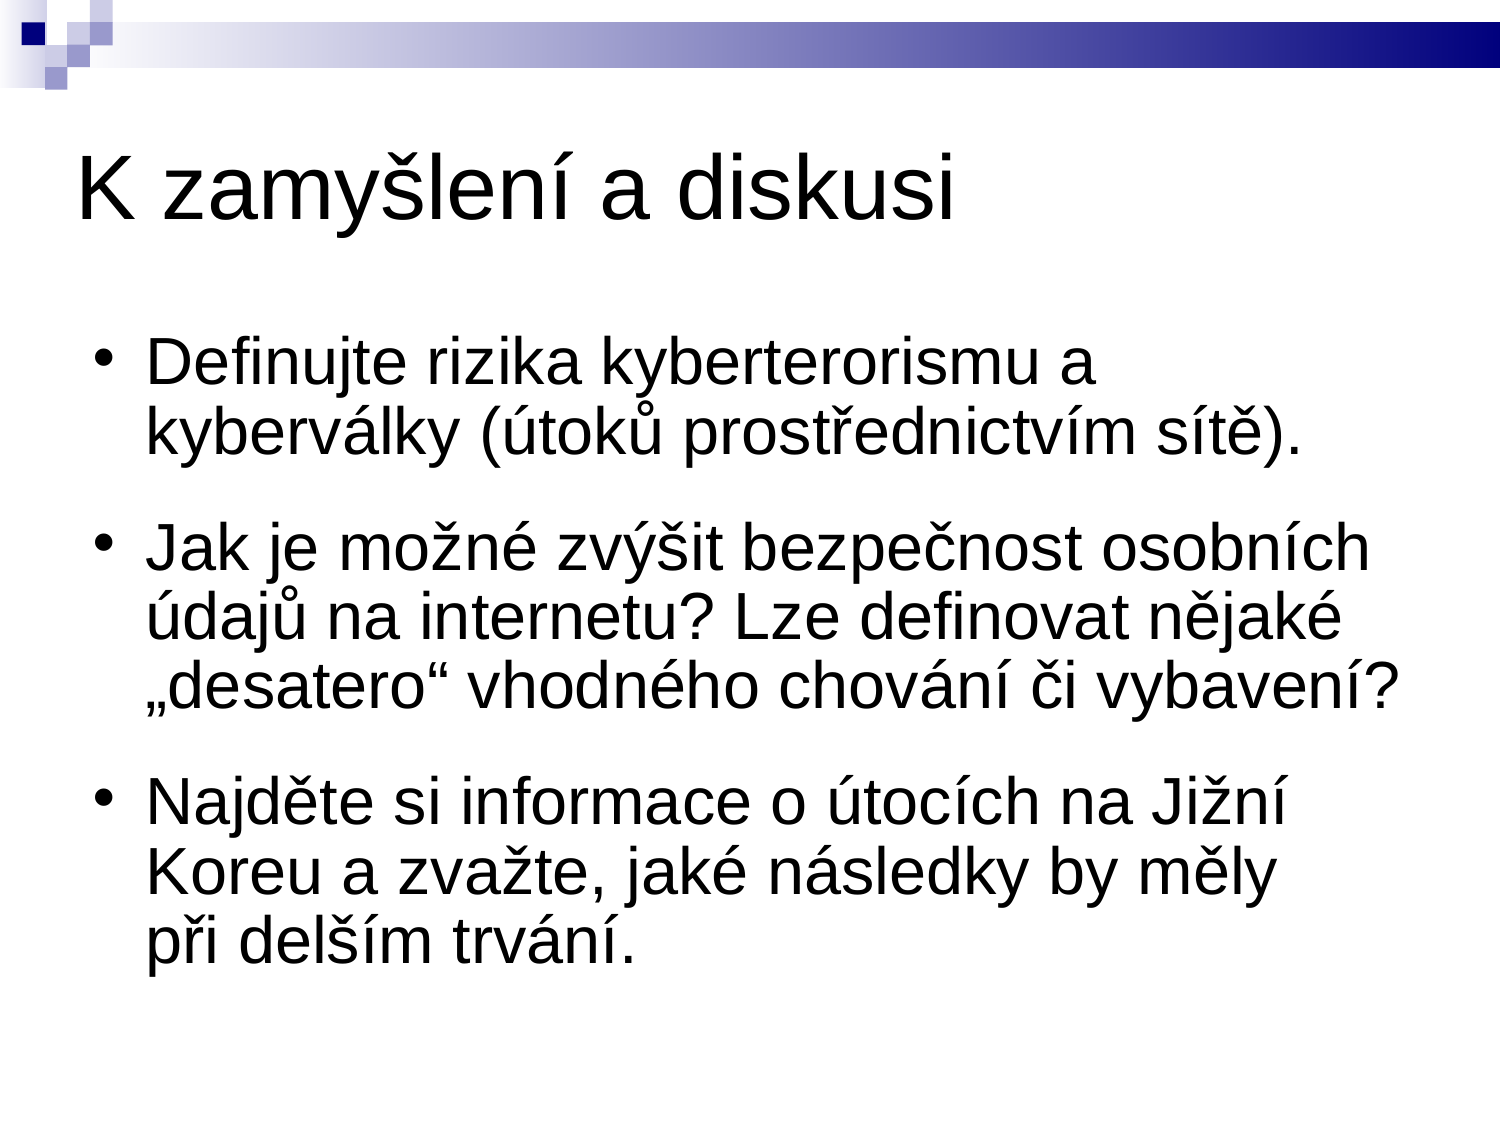

# K zamyšlení a diskusi
Definujte rizika kyberterorismu a kyberválky (útoků prostřednictvím sítě).
Jak je možné zvýšit bezpečnost osobních údajů na internetu? Lze definovat nějaké „desatero“ vhodného chování či vybavení?
Najděte si informace o útocích na Jižní Koreu a zvažte, jaké následky by měly
při delším trvání.